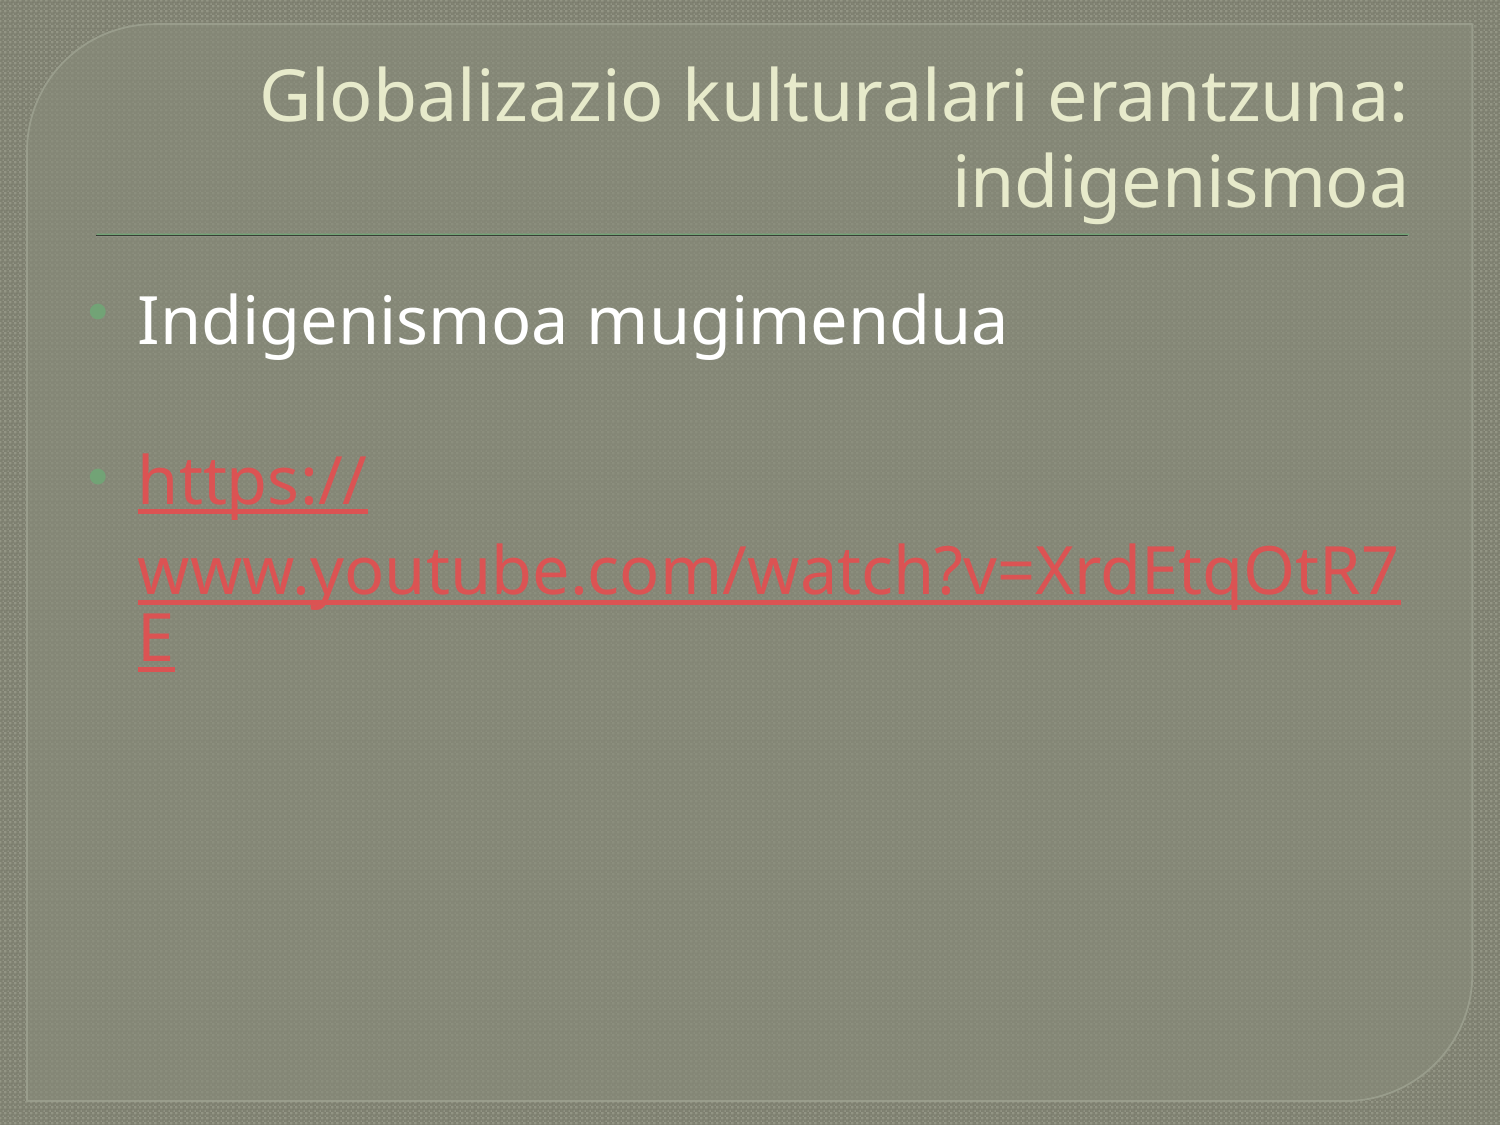

# Globalizazio kulturalari erantzuna: indigenismoa
Indigenismoa mugimendua
https://www.youtube.com/watch?v=XrdEtqOtR7E